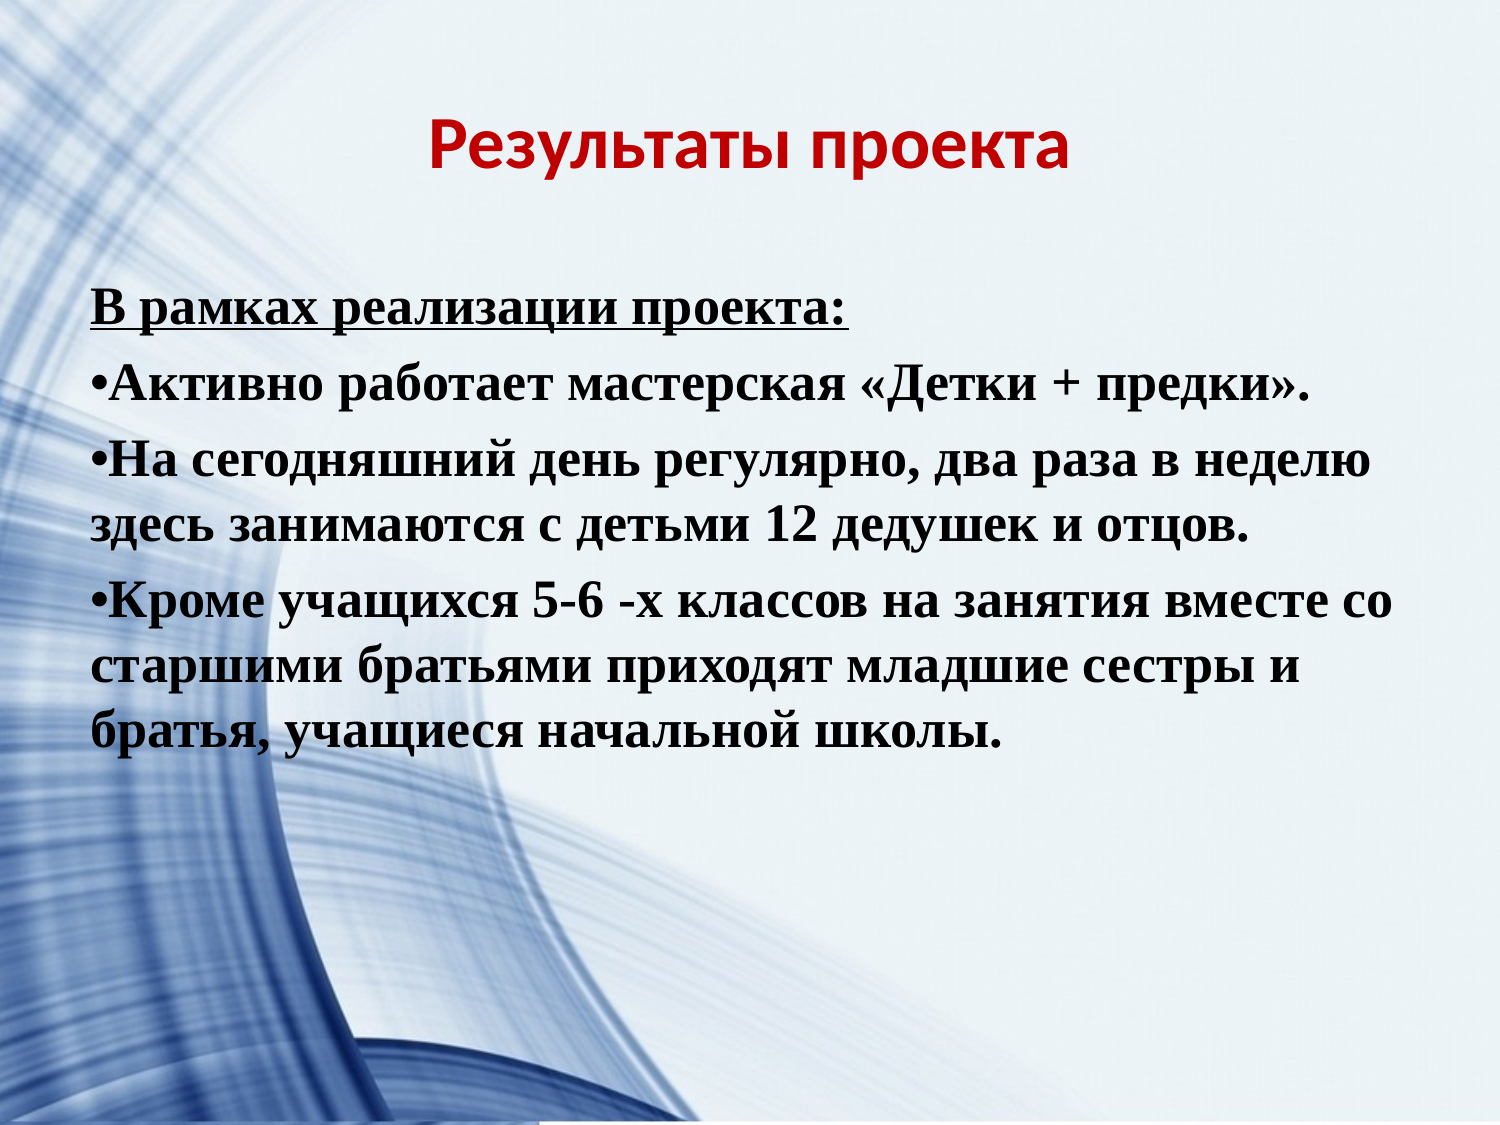

# Результаты проекта
В рамках реализации проекта:
•Активно работает мастерская «Детки + предки».
•На сегодняшний день регулярно, два раза в неделю здесь занимаются с детьми 12 дедушек и отцов.
•Кроме учащихся 5-6 -х классов на занятия вместе со старшими братьями приходят младшие сестры и братья, учащиеся начальной школы.